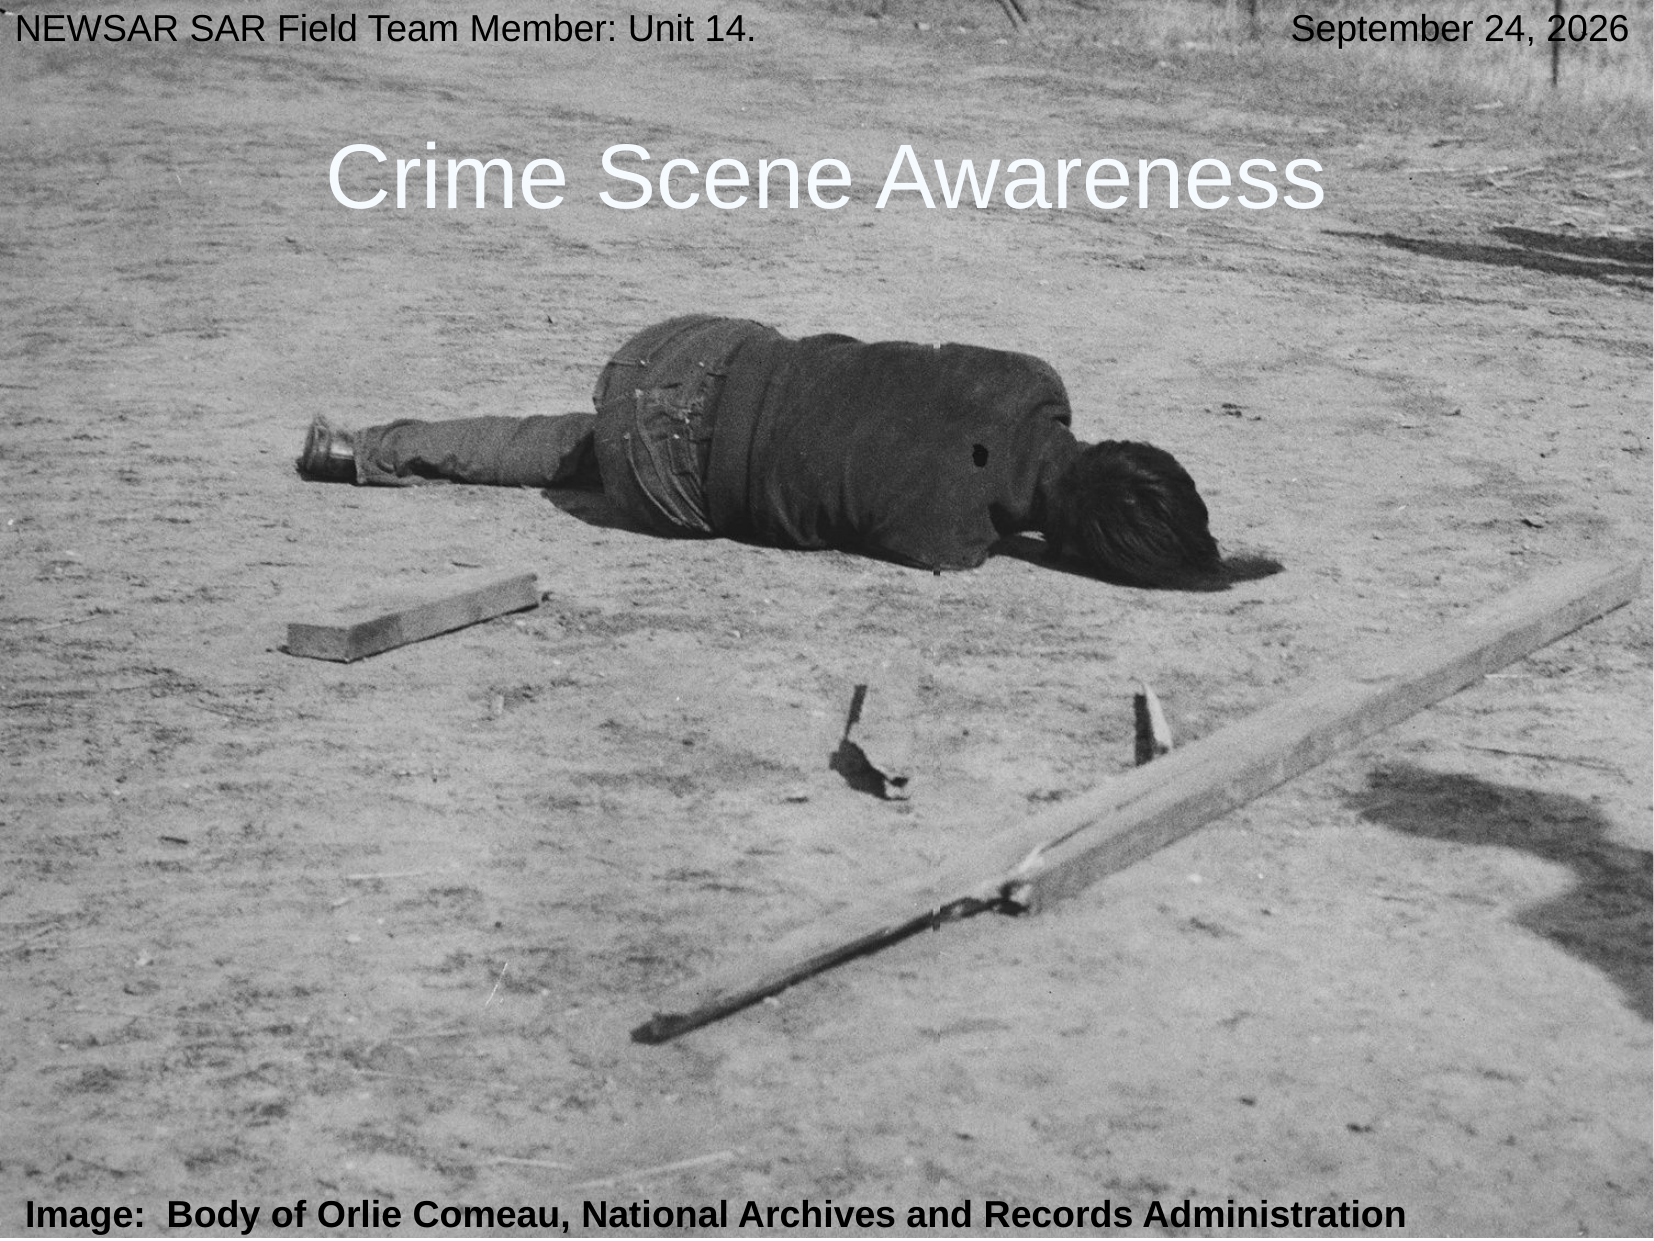

NEWSAR SAR Field Team Member: Unit 14.
# Crime Scene Awareness
Image: Body of Orlie Comeau, National Archives and Records Administration